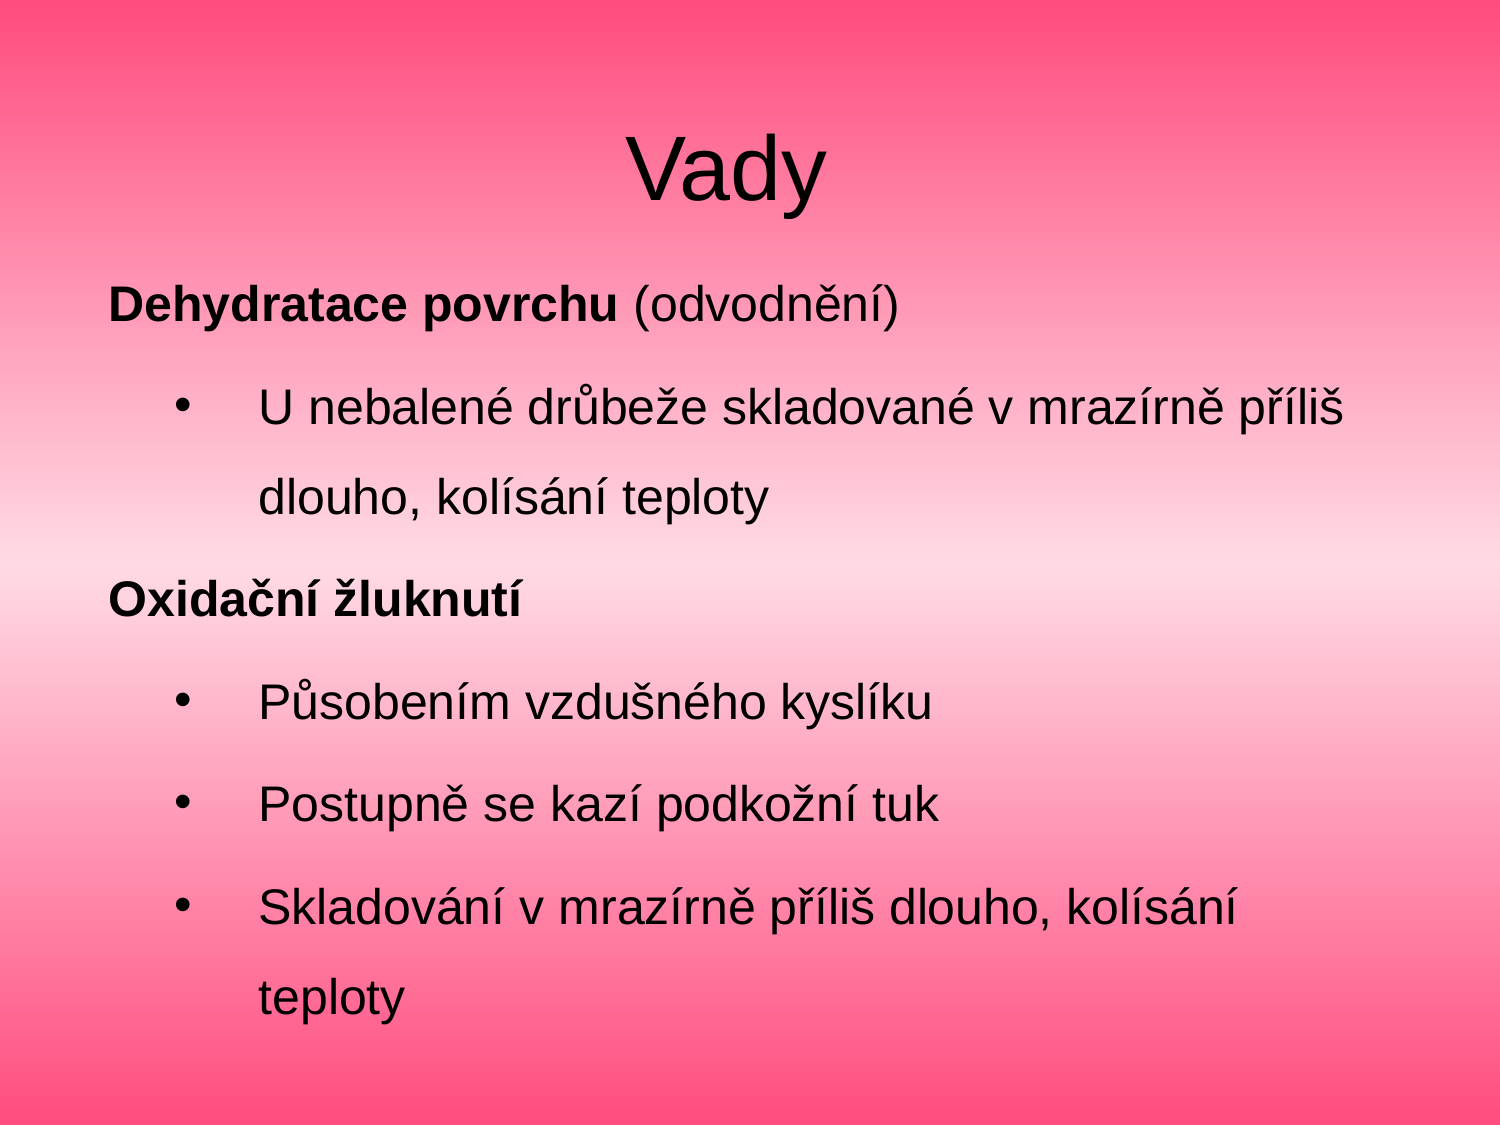

# Vady
Dehydratace povrchu (odvodnění)
U nebalené drůbeže skladované v mrazírně příliš dlouho, kolísání teploty
Oxidační žluknutí
Působením vzdušného kyslíku
Postupně se kazí podkožní tuk
Skladování v mrazírně příliš dlouho, kolísání teploty